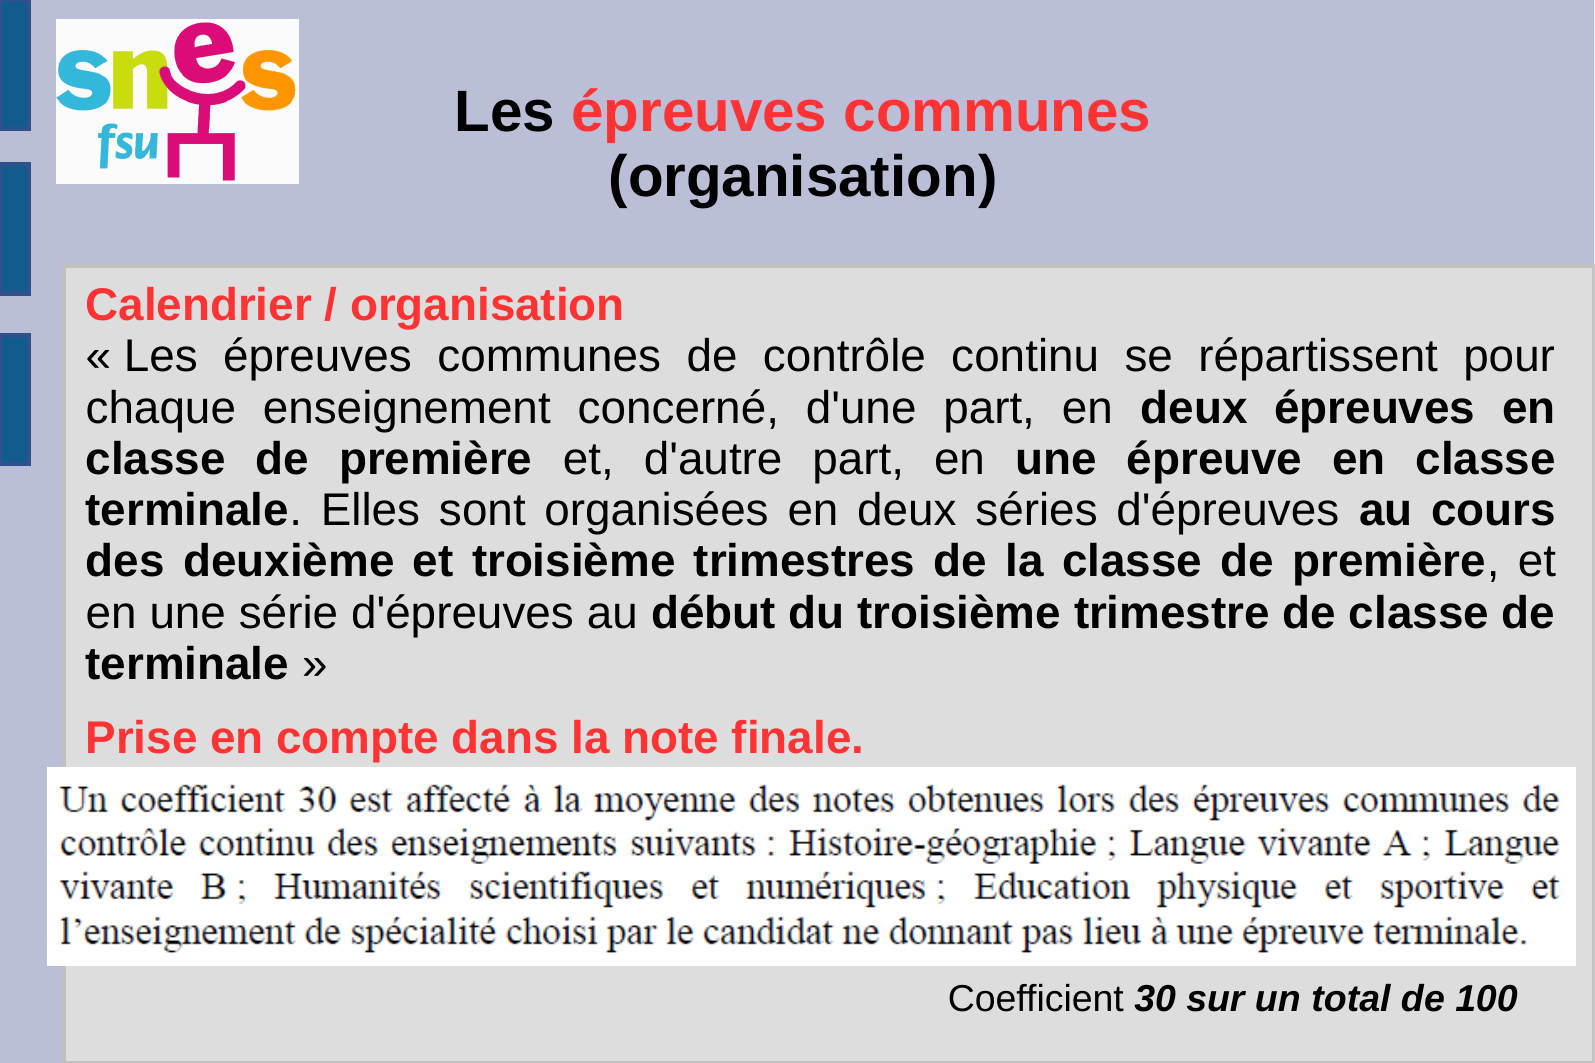

Les épreuves communes (organisation)
Calendrier / organisation
« Les épreuves communes de contrôle continu se répartissent pour chaque enseignement concerné, d'une part, en deux épreuves en classe de première et, d'autre part, en une épreuve en classe terminale. Elles sont organisées en deux séries d'épreuves au cours des deuxième et troisième trimestres de la classe de première, et en une série d'épreuves au début du troisième trimestre de classe de terminale »
Prise en compte dans la note finale.
Coefficient 30 sur un total de 100